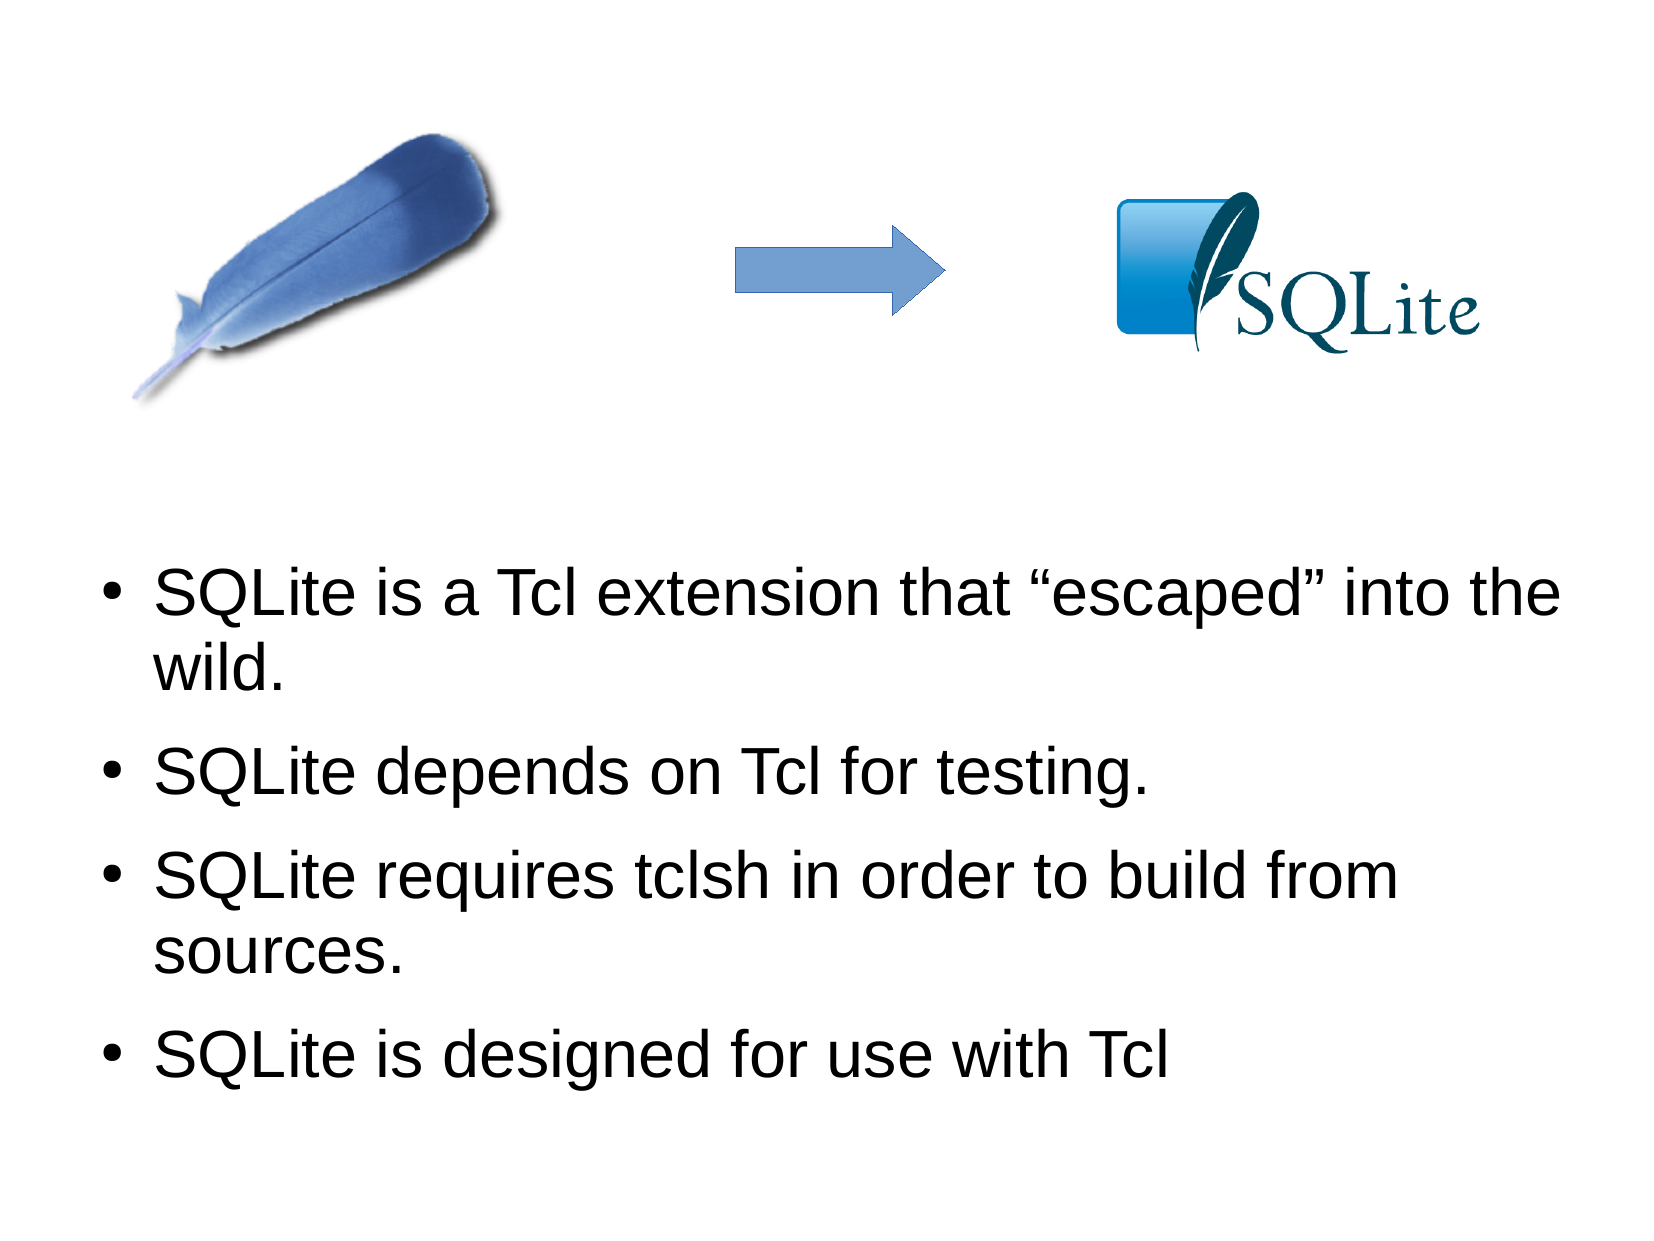

# SQLite is a Tcl extension that “escaped” into the wild.
SQLite depends on Tcl for testing.
SQLite requires tclsh in order to build from sources.
SQLite is designed for use with Tcl